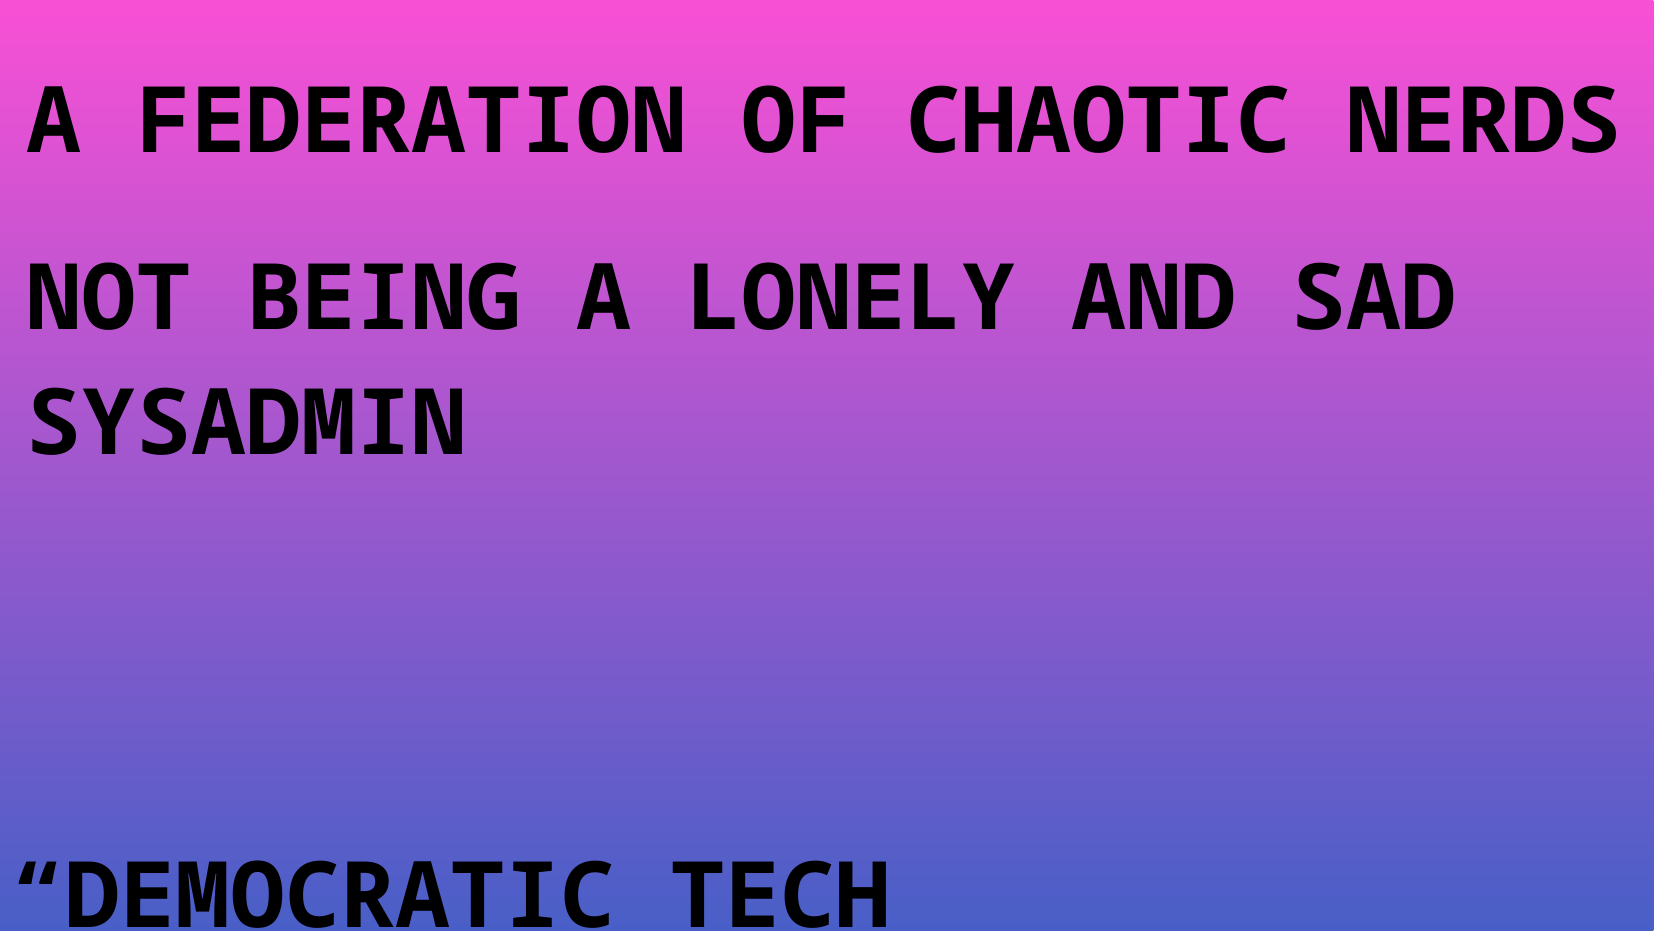

A FEDERATION OF CHAOTIC NERDS
NOT BEING A LONELY AND SAD SYSADMIN
“DEMOCRATIC TECH COLLECTIVES”